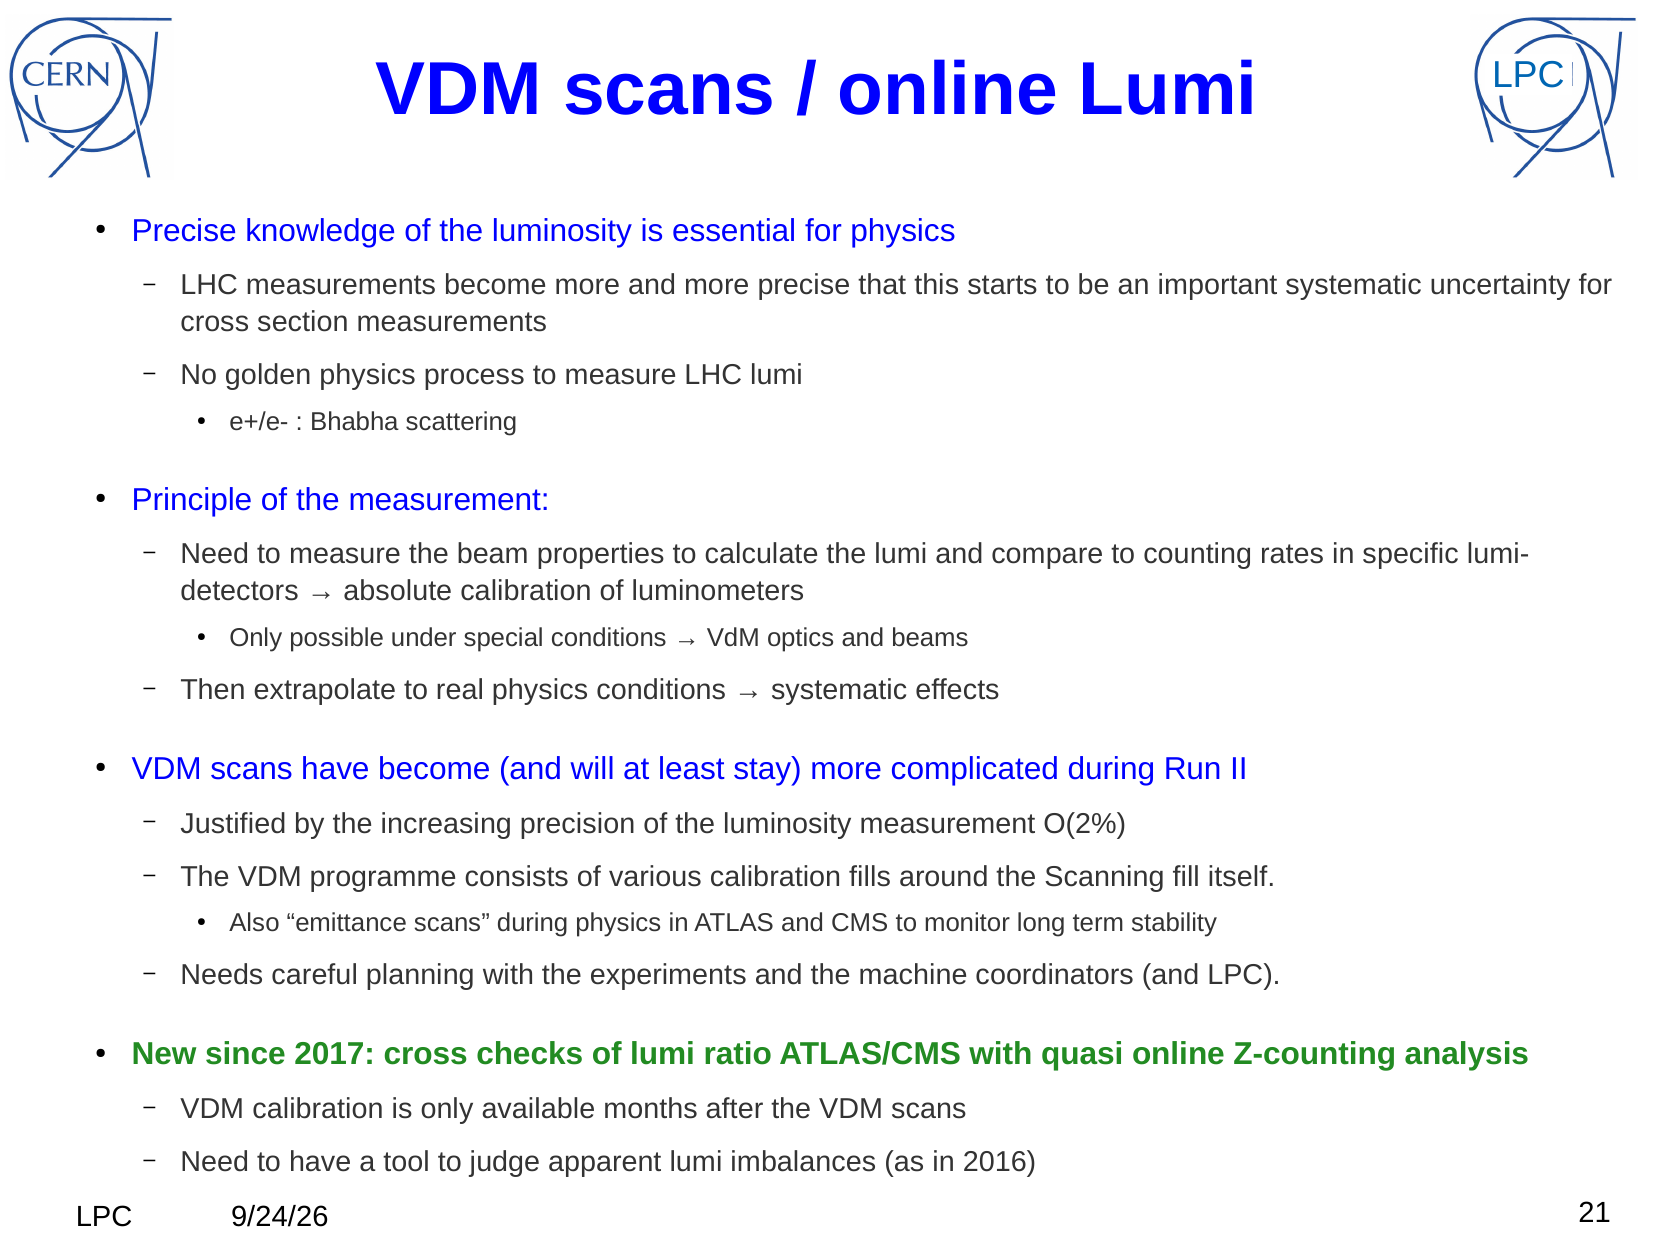

# VDM scans / online Lumi
Precise knowledge of the luminosity is essential for physics
LHC measurements become more and more precise that this starts to be an important systematic uncertainty for cross section measurements
No golden physics process to measure LHC lumi
e+/e- : Bhabha scattering
Principle of the measurement:
Need to measure the beam properties to calculate the lumi and compare to counting rates in specific lumi-detectors → absolute calibration of luminometers
Only possible under special conditions → VdM optics and beams
Then extrapolate to real physics conditions → systematic effects
VDM scans have become (and will at least stay) more complicated during Run II
Justified by the increasing precision of the luminosity measurement O(2%)
The VDM programme consists of various calibration fills around the Scanning fill itself.
Also “emittance scans” during physics in ATLAS and CMS to monitor long term stability
Needs careful planning with the experiments and the machine coordinators (and LPC).
New since 2017: cross checks of lumi ratio ATLAS/CMS with quasi online Z-counting analysis
VDM calibration is only available months after the VDM scans
Need to have a tool to judge apparent lumi imbalances (as in 2016)